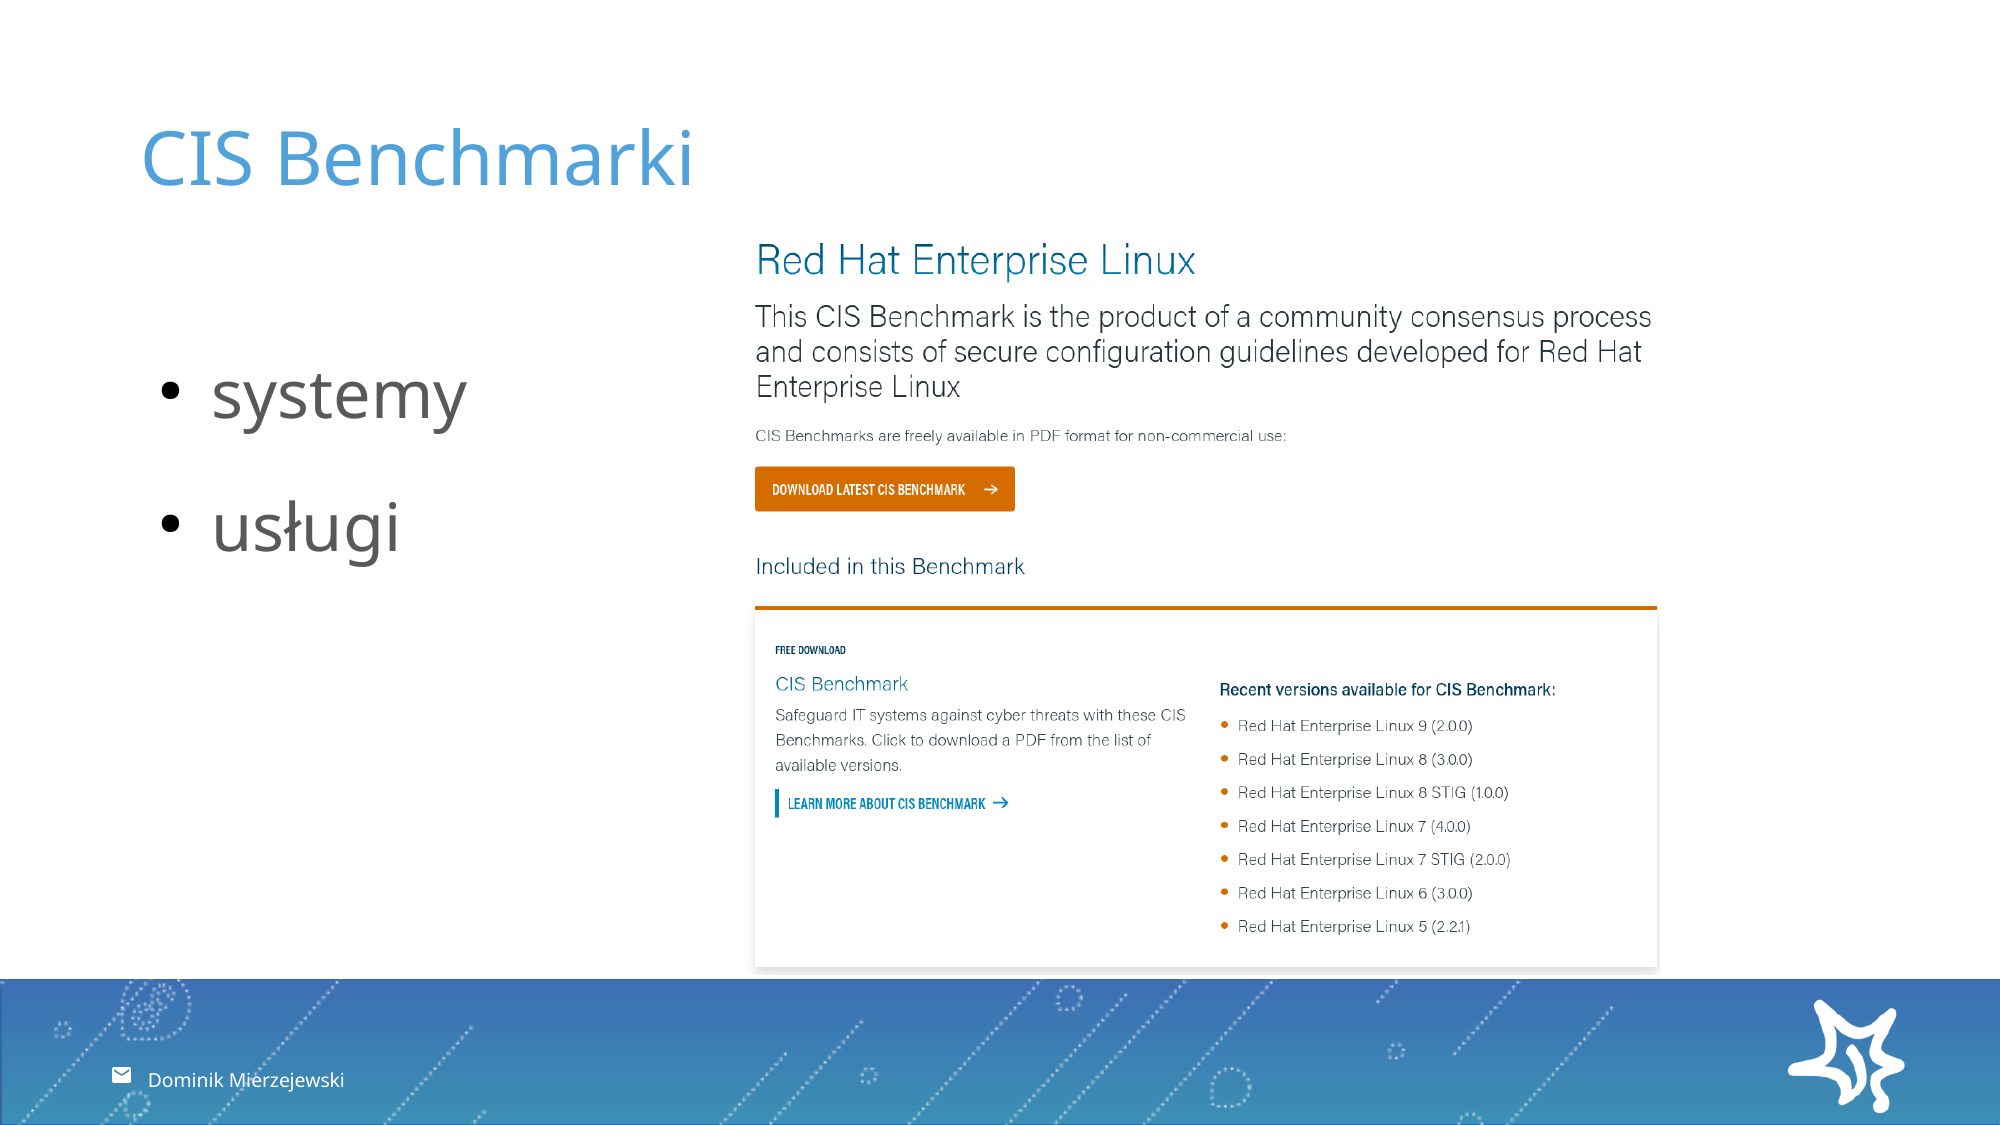

# CIS Benchmarki
systemy
usługi
Dominik Mierzejewski